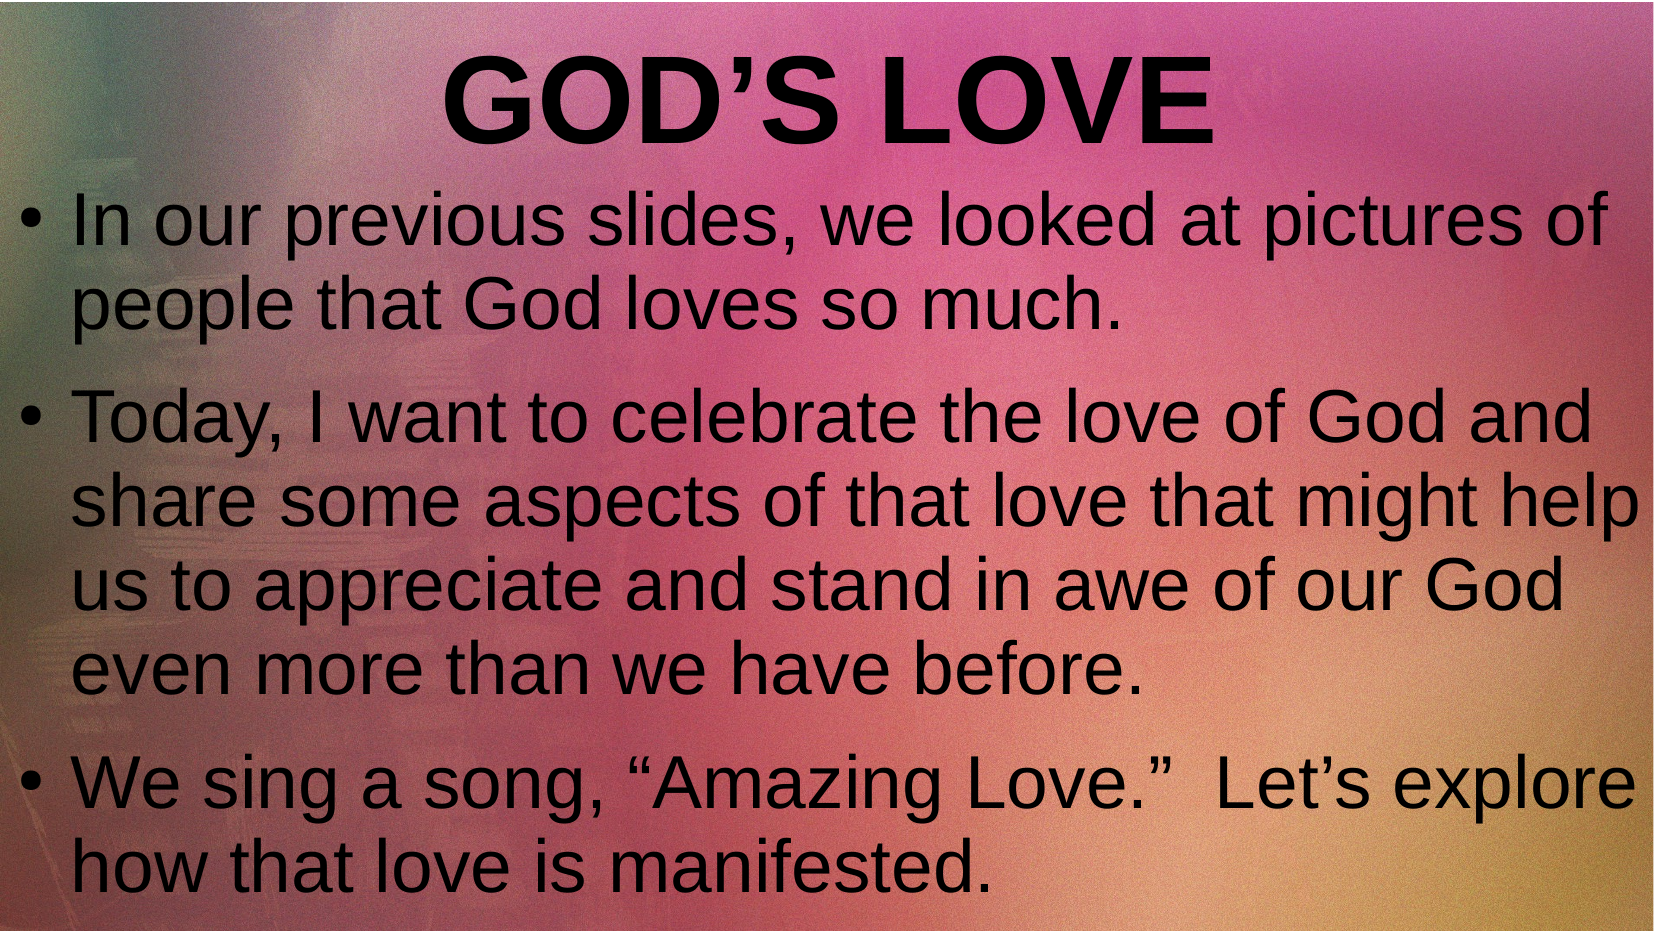

# GOD’S LOVE
In our previous slides, we looked at pictures of people that God loves so much.
Today, I want to celebrate the love of God and share some aspects of that love that might help us to appreciate and stand in awe of our God even more than we have before.
We sing a song, “Amazing Love.” Let’s explore how that love is manifested.